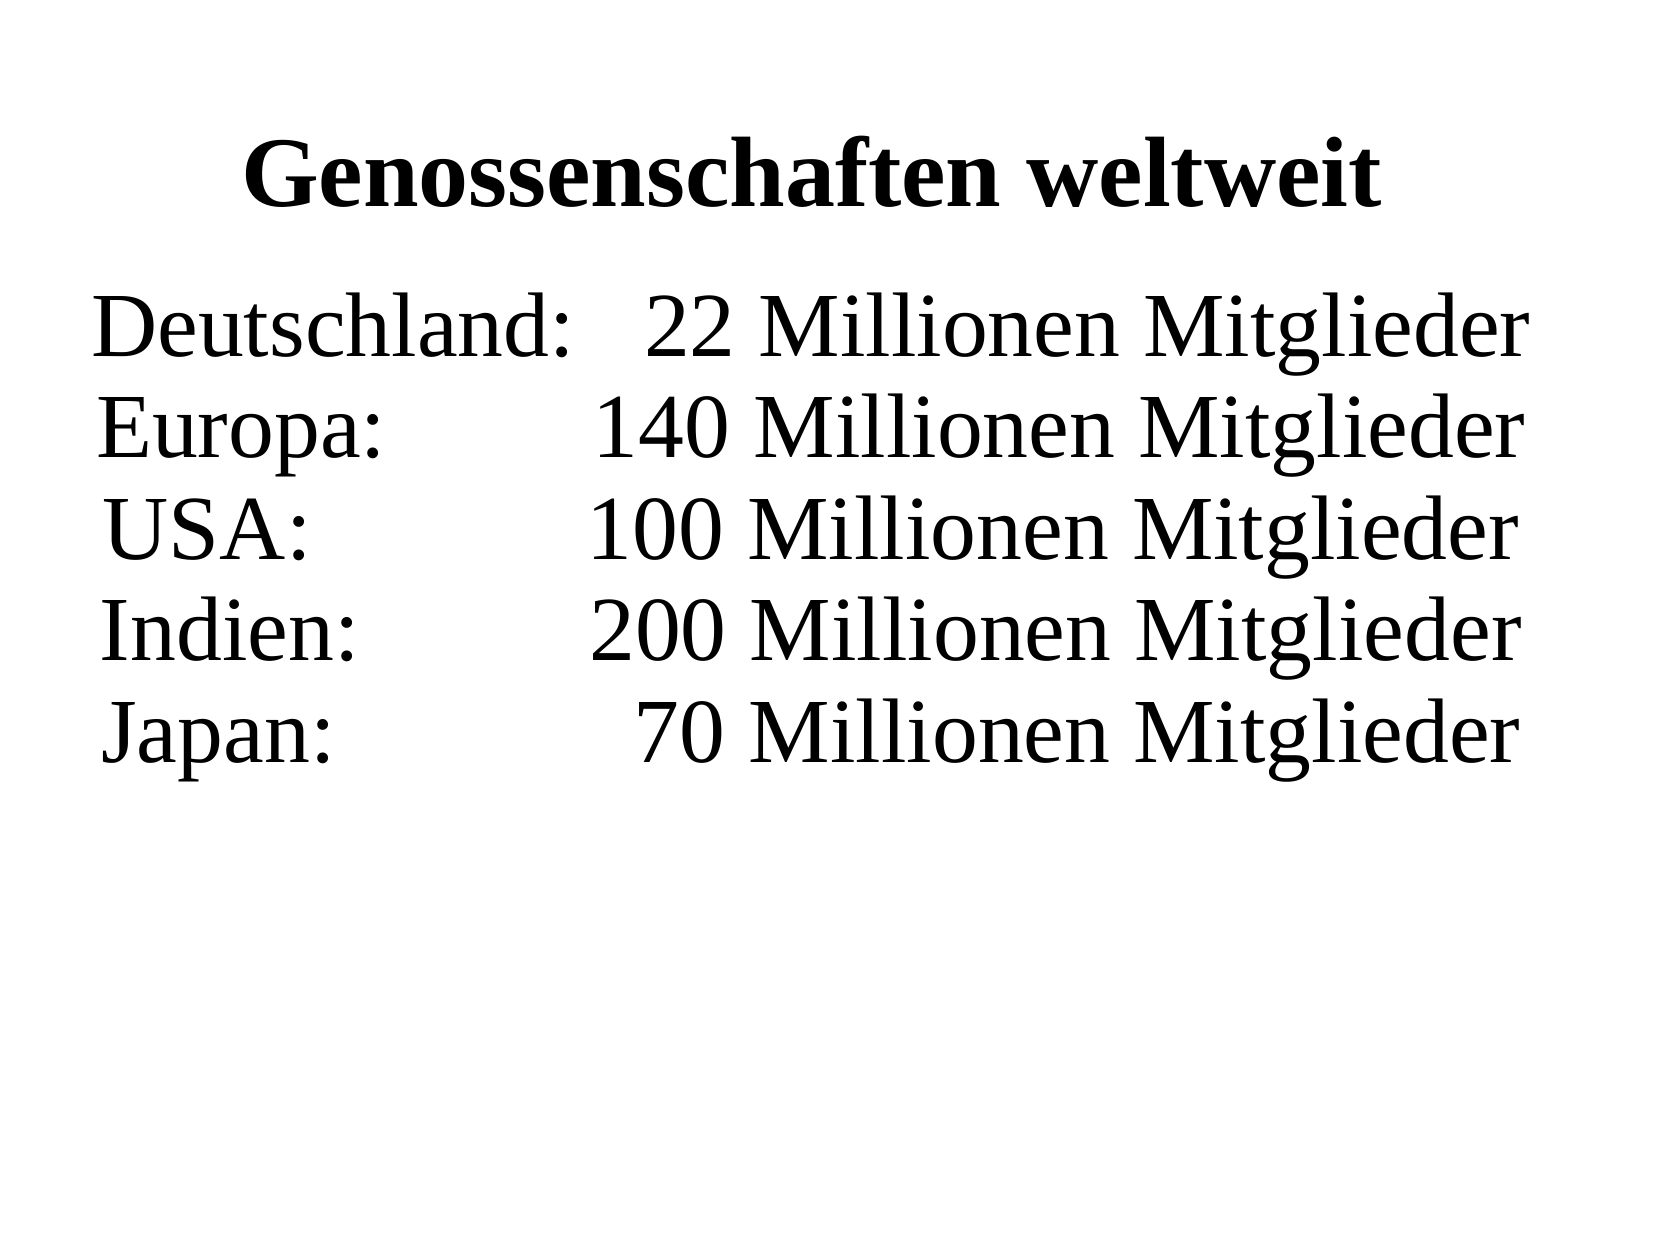

Genossenschaften weltweit
Deutschland: 22 Millionen Mitglieder
Europa: 140 Millionen Mitglieder
USA: 100 Millionen Mitglieder
Indien: 200 Millionen Mitglieder
Japan: 70 Millionen Mitglieder